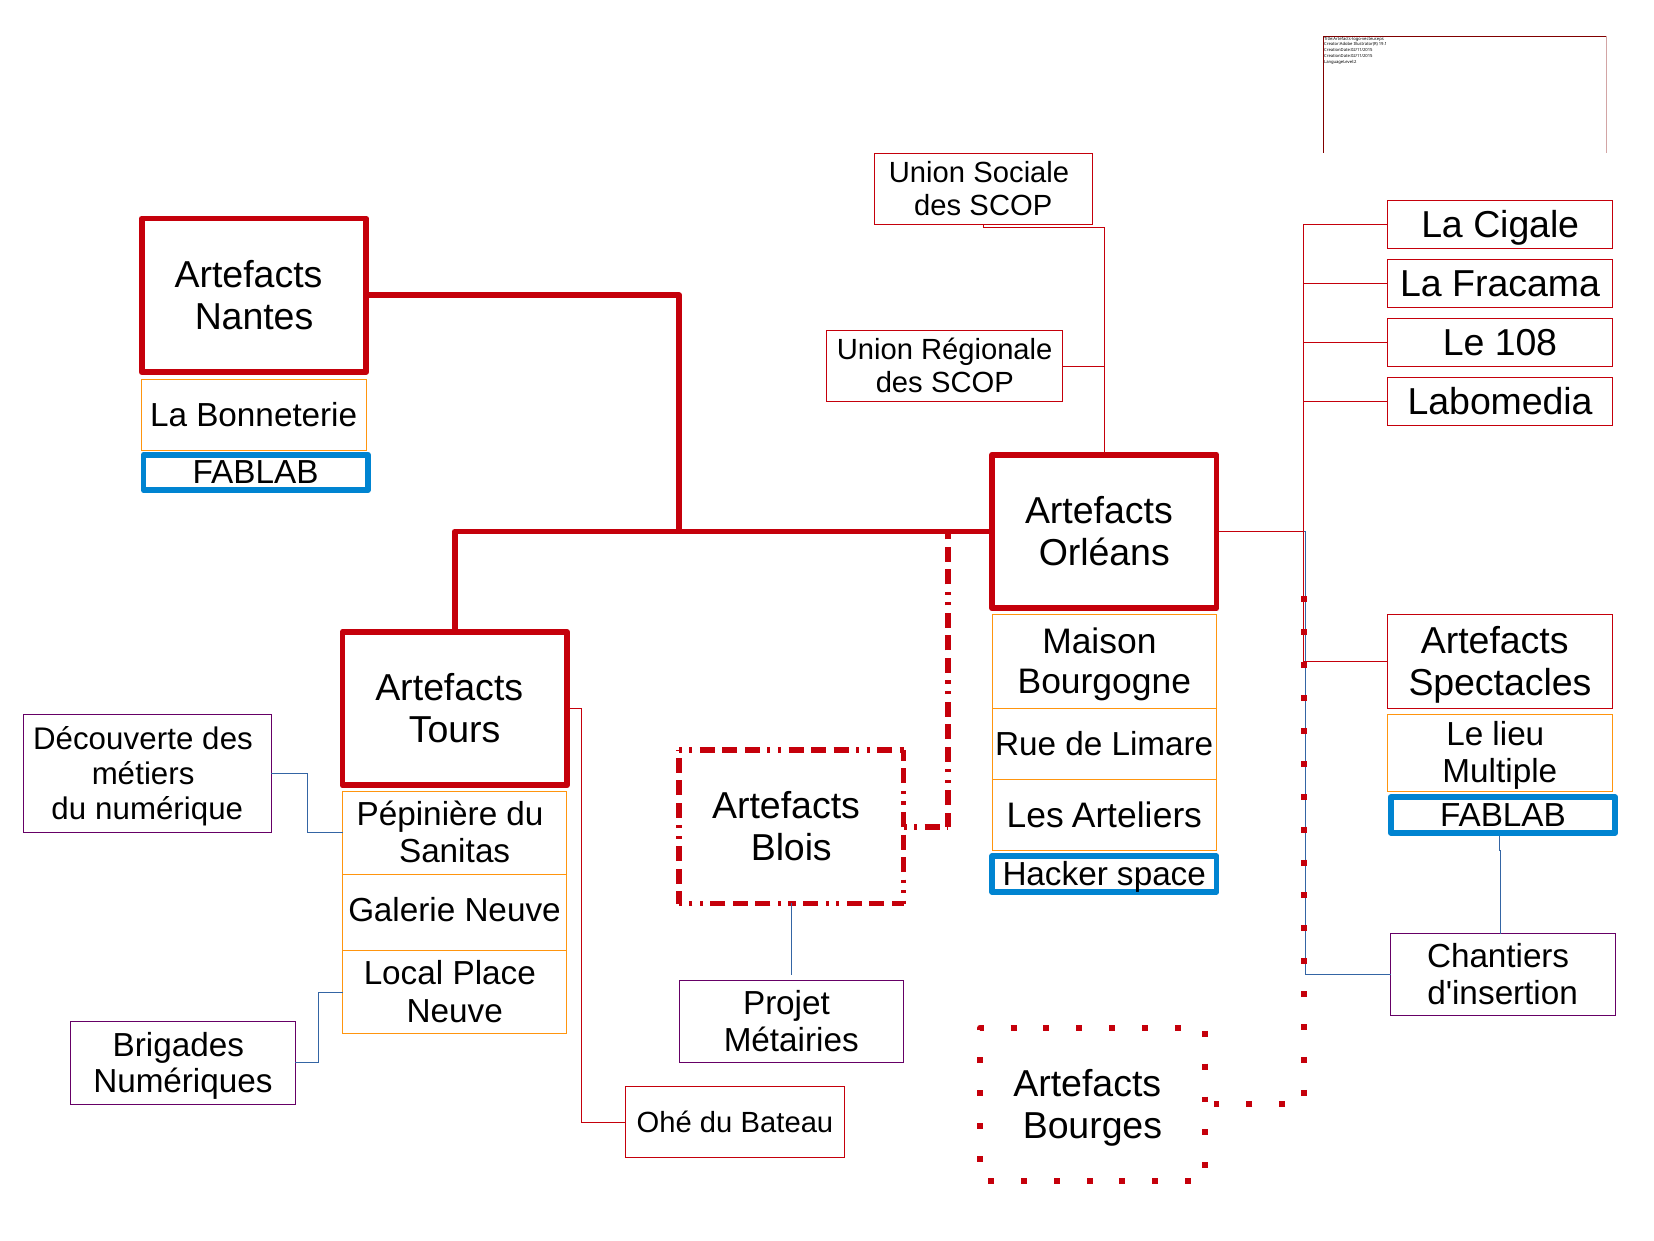

Union Sociale
des SCOP
1/Sous qui arrivent
2/CA
La Cigale
Artefacts
Nantes
La Fracama
Le 108
Union Régionale
des SCOP
Labomedia
La Bonneterie
FABLAB
Artefacts
Orléans
Maison
Bourgogne
Artefacts
Spectacles
Artefacts
Tours
Rue de Limare
Découverte des
métiers
du numérique
Le lieu
Multiple
Artefacts
Blois
Les Arteliers
Pépinière du
Sanitas
FABLAB
Hacker space
Galerie Neuve
Chantiers
d'insertion
Local Place
Neuve
Projet
Métairies
Brigades
Numériques
Artefacts
Bourges
Ohé du Bateau